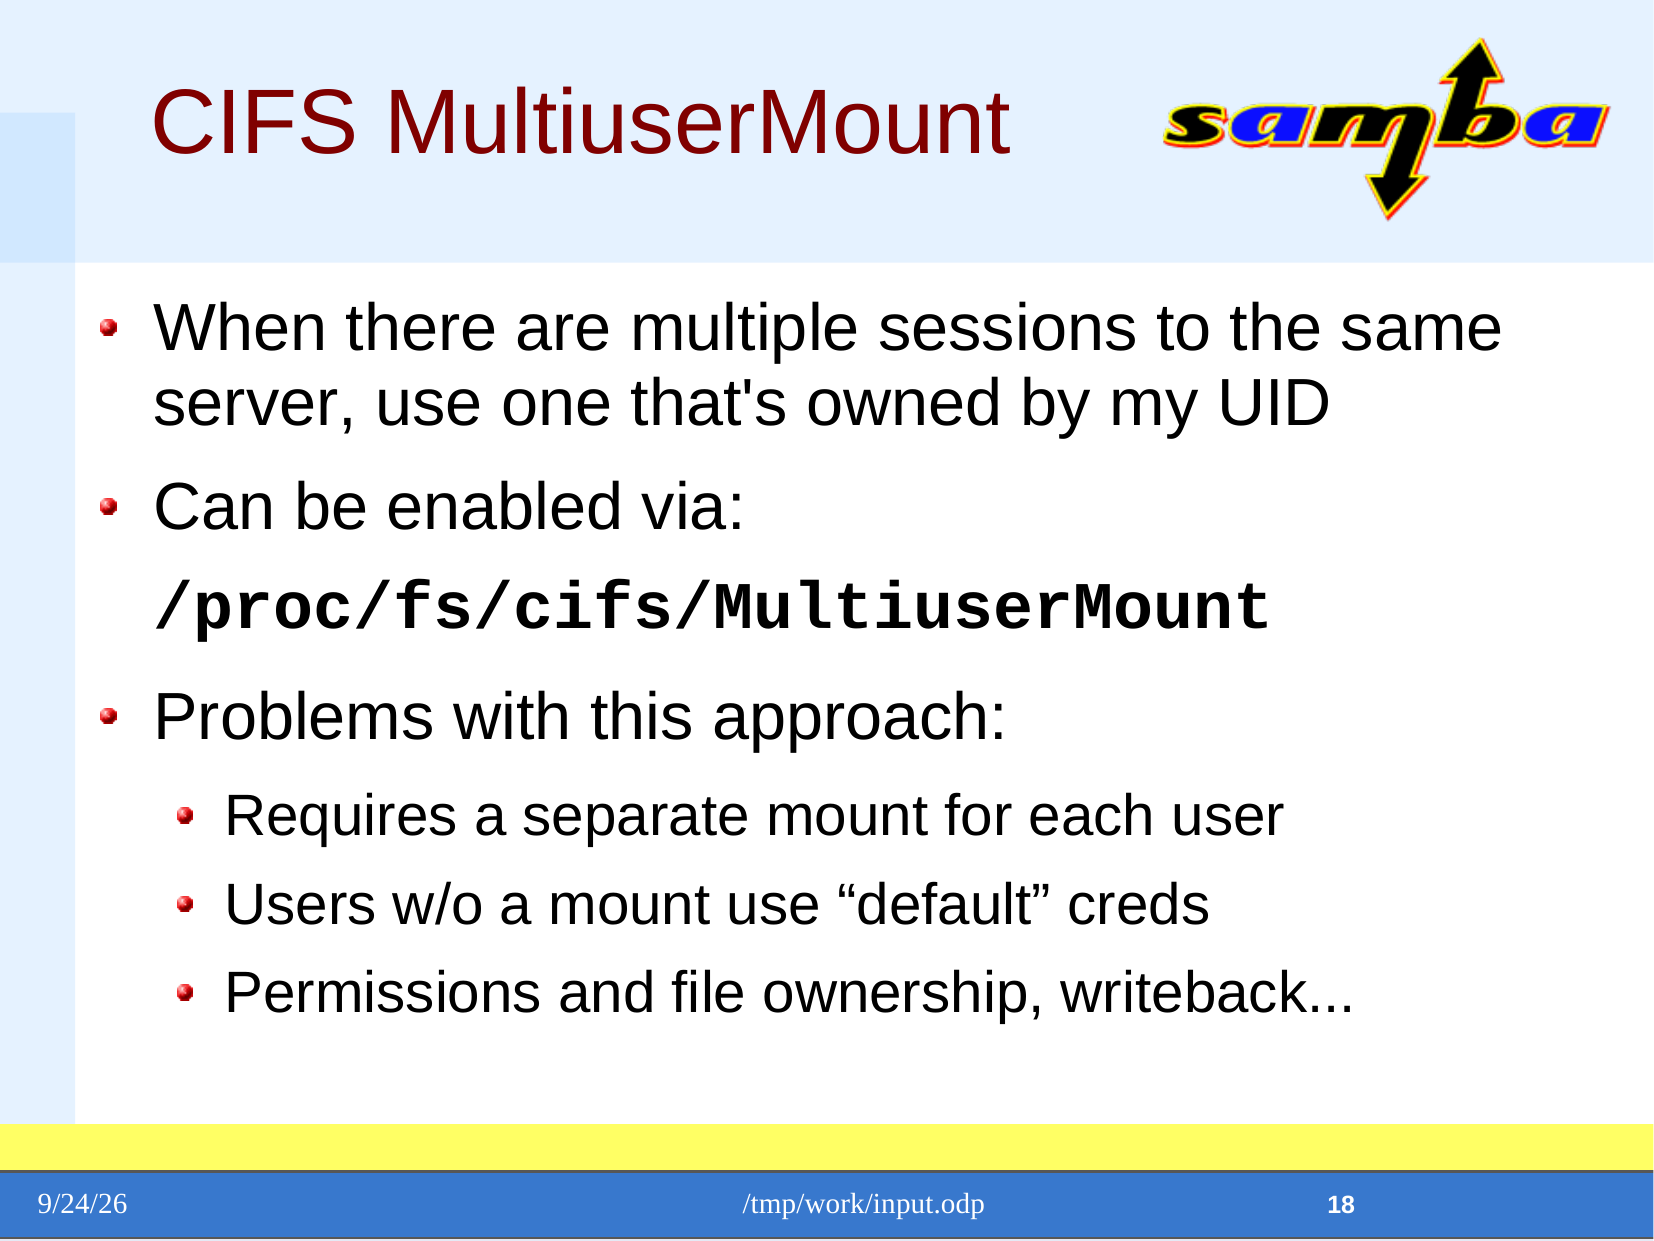

# CIFS MultiuserMount
When there are multiple sessions to the same server, use one that's owned by my UID
Can be enabled via:
/proc/fs/cifs/MultiuserMount
Problems with this approach:
Requires a separate mount for each user
Users w/o a mount use “default” creds
Permissions and file ownership, writeback...